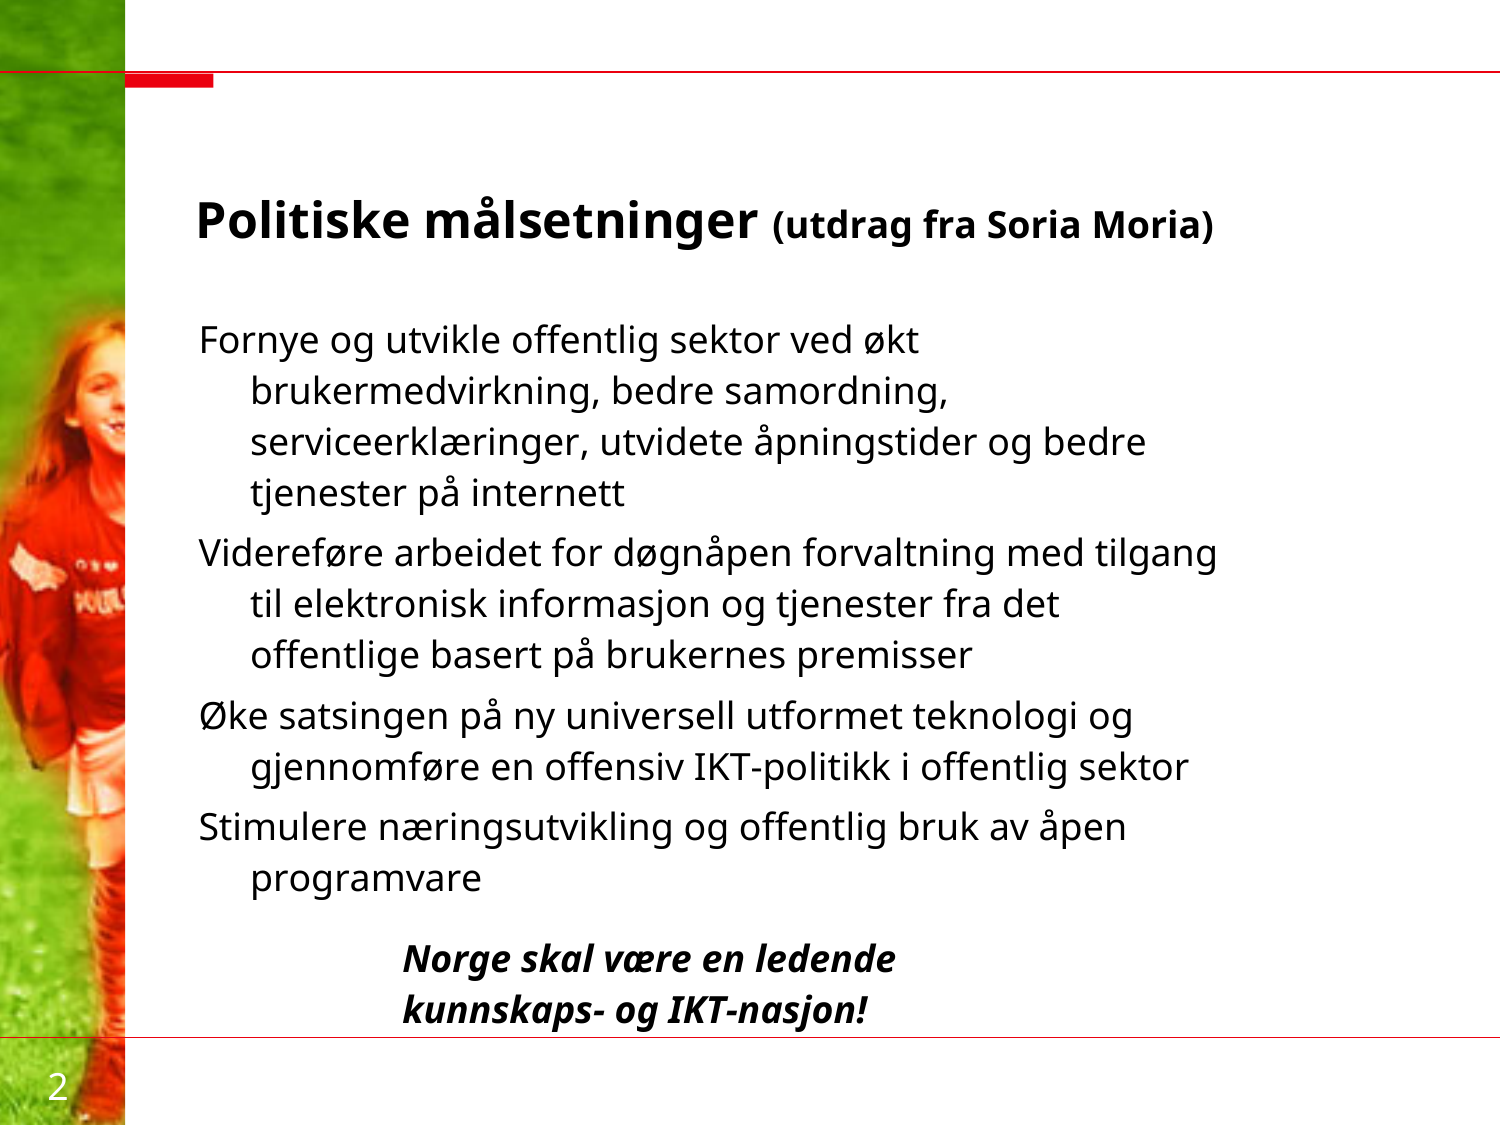

# Politiske målsetninger (utdrag fra Soria Moria)
Fornye og utvikle offentlig sektor ved økt brukermedvirkning, bedre samordning, serviceerklæringer, utvidete åpningstider og bedre tjenester på internett
Videreføre arbeidet for døgnåpen forvaltning med tilgang til elektronisk informasjon og tjenester fra det offentlige basert på brukernes premisser
Øke satsingen på ny universell utformet teknologi og gjennomføre en offensiv IKT-politikk i offentlig sektor
Stimulere næringsutvikling og offentlig bruk av åpen programvare
Norge skal være en ledende
kunnskaps- og IKT-nasjon!